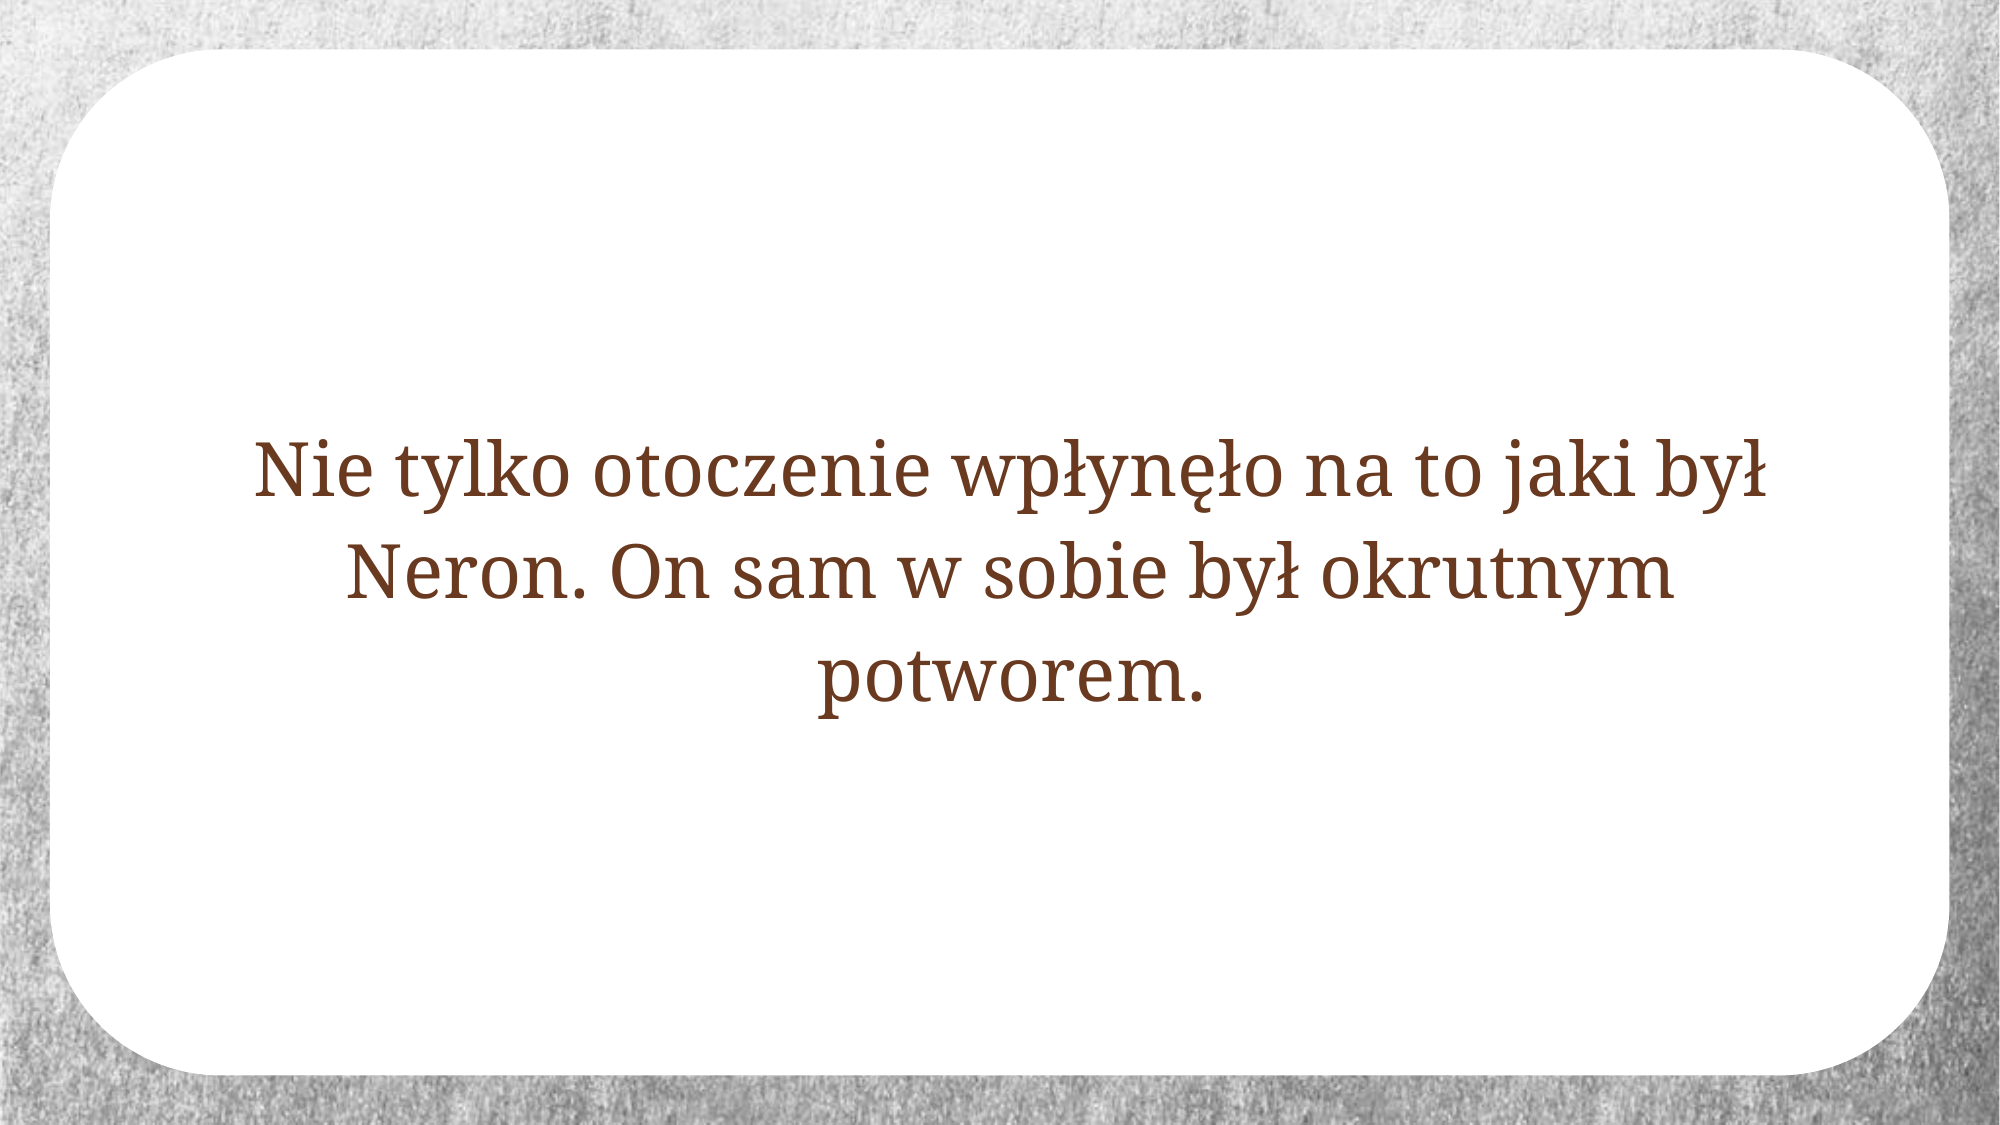

Nie tylko otoczenie wpłynęło na to jaki był Neron. On sam w sobie był okrutnym potworem.